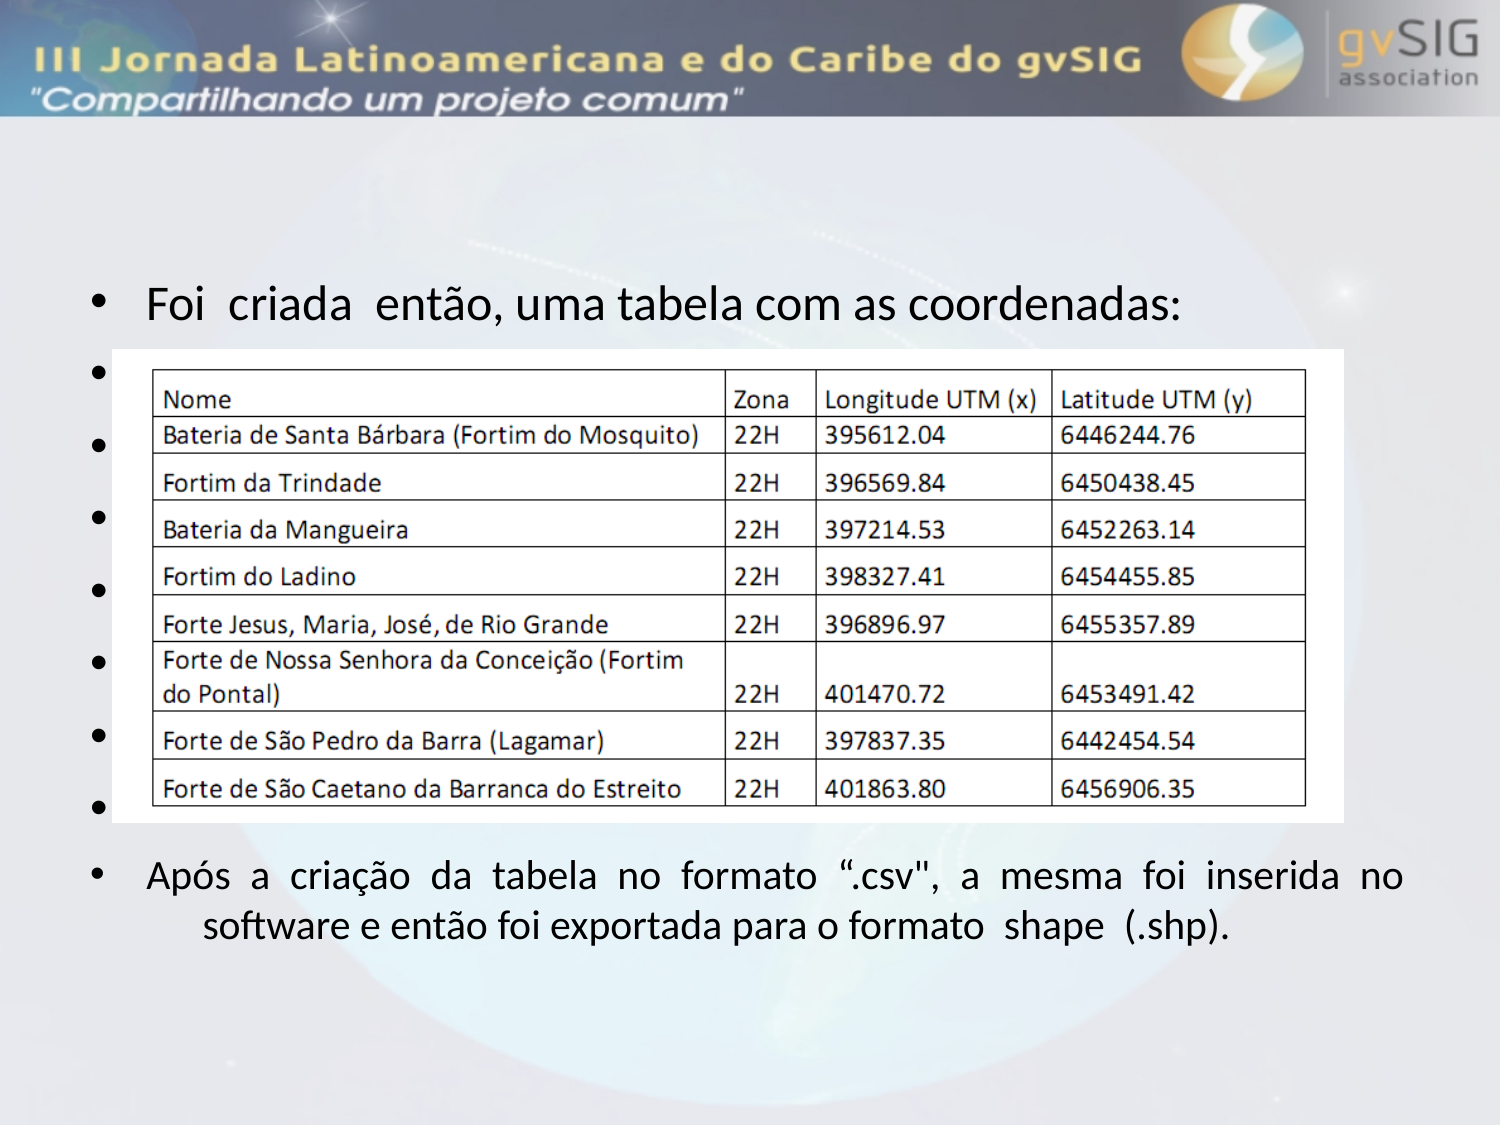

#
Foi criada então, uma tabela com as coordenadas:
Após a criação da tabela no formato “.csv", a mesma foi inserida no software e então foi exportada para o formato shape (.shp).